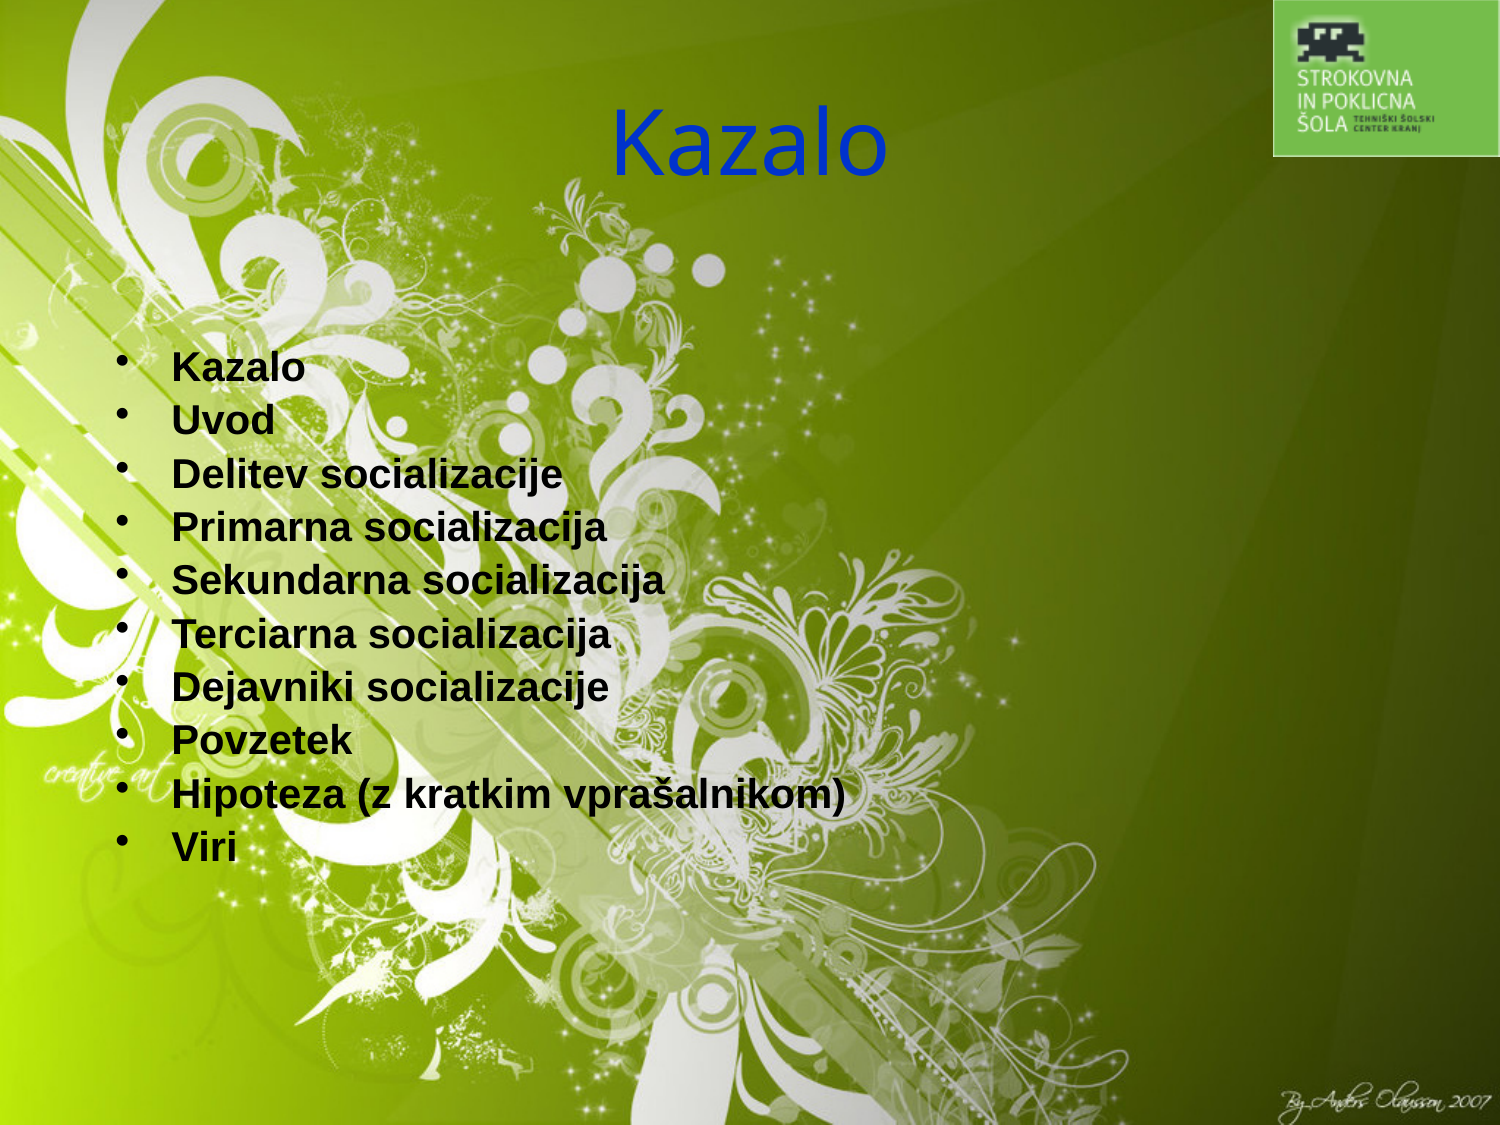

# Kazalo
Kazalo
Uvod
Delitev socializacije
Primarna socializacija
Sekundarna socializacija
Terciarna socializacija
Dejavniki socializacije
Povzetek
Hipoteza (z kratkim vprašalnikom)
Viri